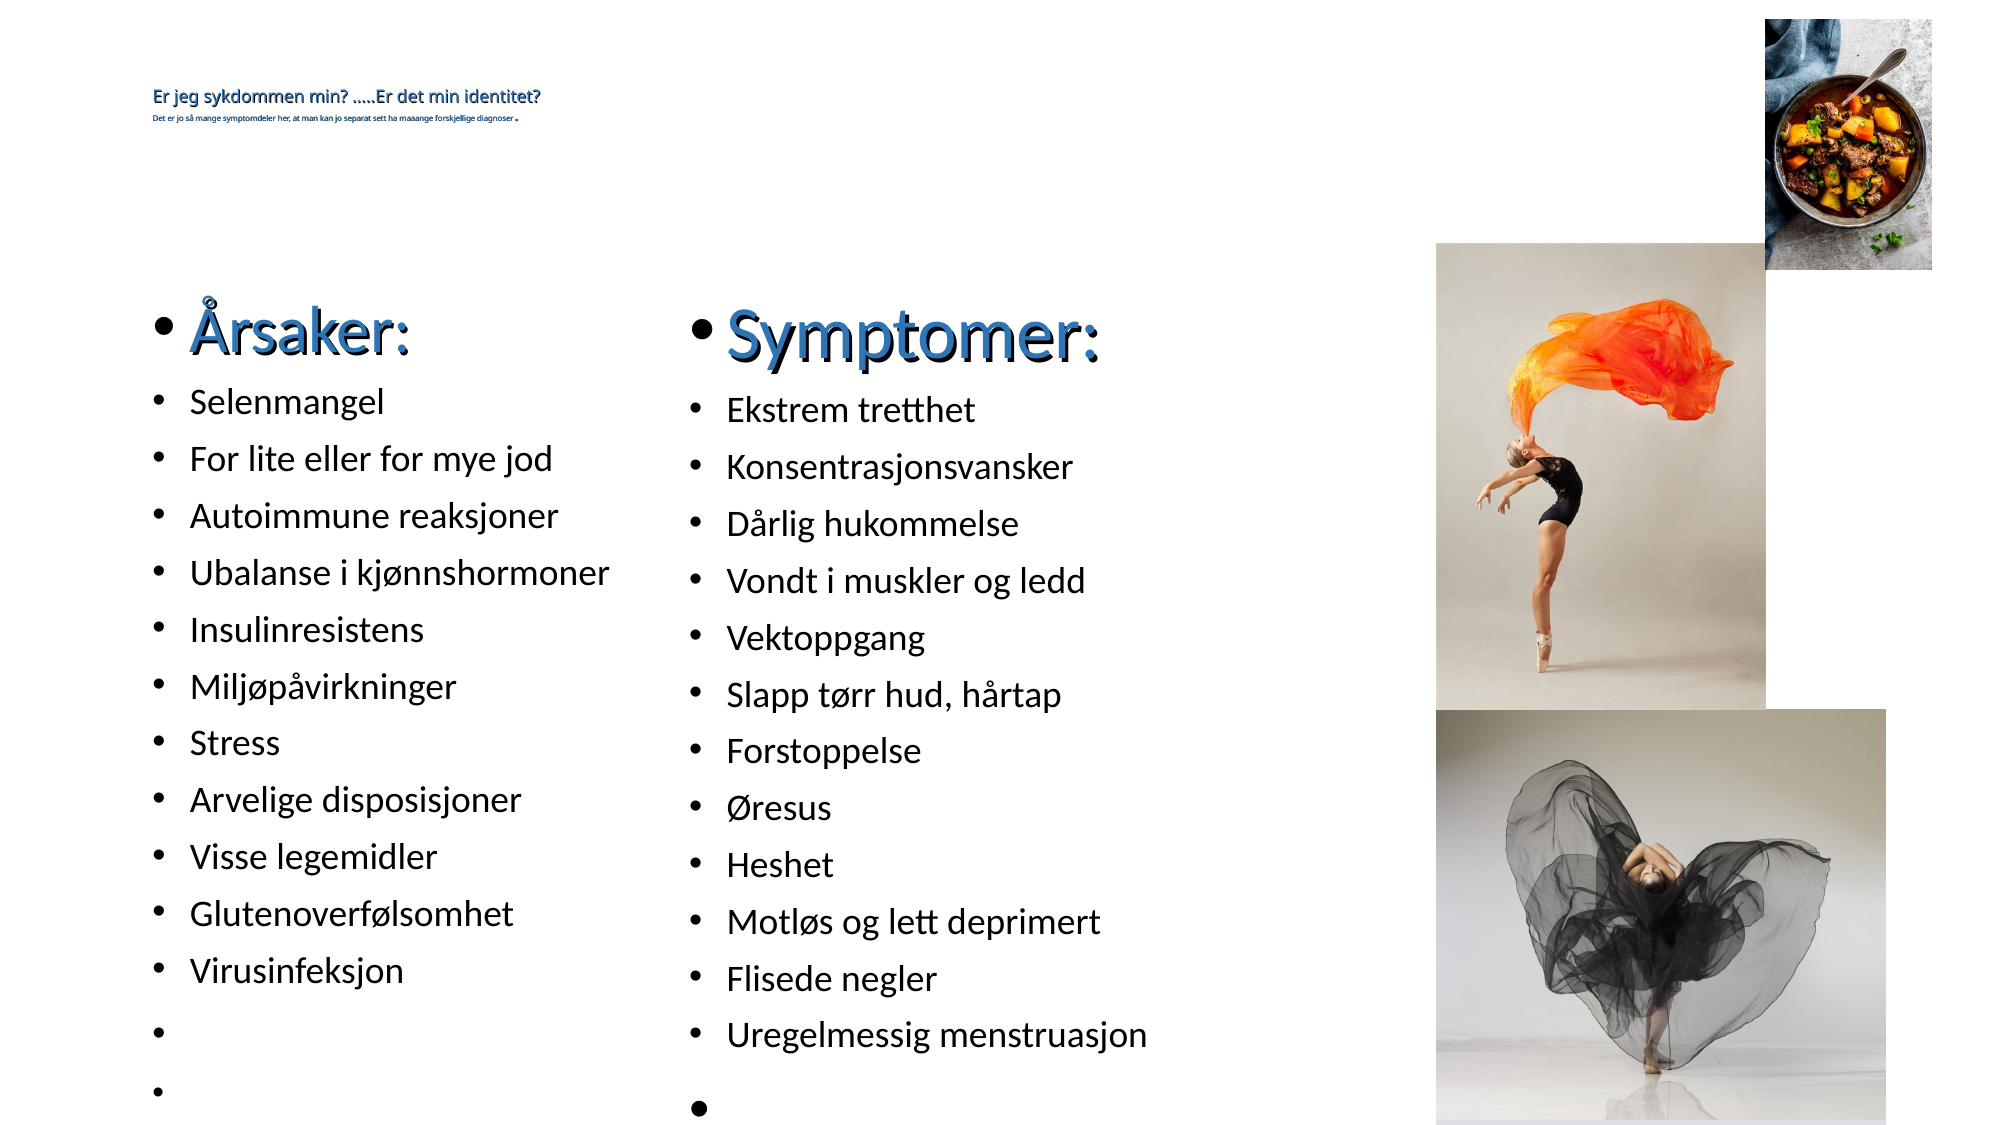

# Er jeg sykdommen min? …..Er det min identitet? Det er jo så mange symptomdeler her, at man kan jo separat sett ha maaange forskjellige diagnoser.
Årsaker:
Selenmangel
For lite eller for mye jod
Autoimmune reaksjoner
Ubalanse i kjønnshormoner
Insulinresistens
Miljøpåvirkninger
Stress
Arvelige disposisjoner
Visse legemidler
Glutenoverfølsomhet
Virusinfeksjon
Symptomer:
Ekstrem tretthet
Konsentrasjonsvansker
Dårlig hukommelse
Vondt i muskler og ledd
Vektoppgang
Slapp tørr hud, hårtap
Forstoppelse
Øresus
Heshet
Motløs og lett deprimert
Flisede negler
Uregelmessig menstruasjon